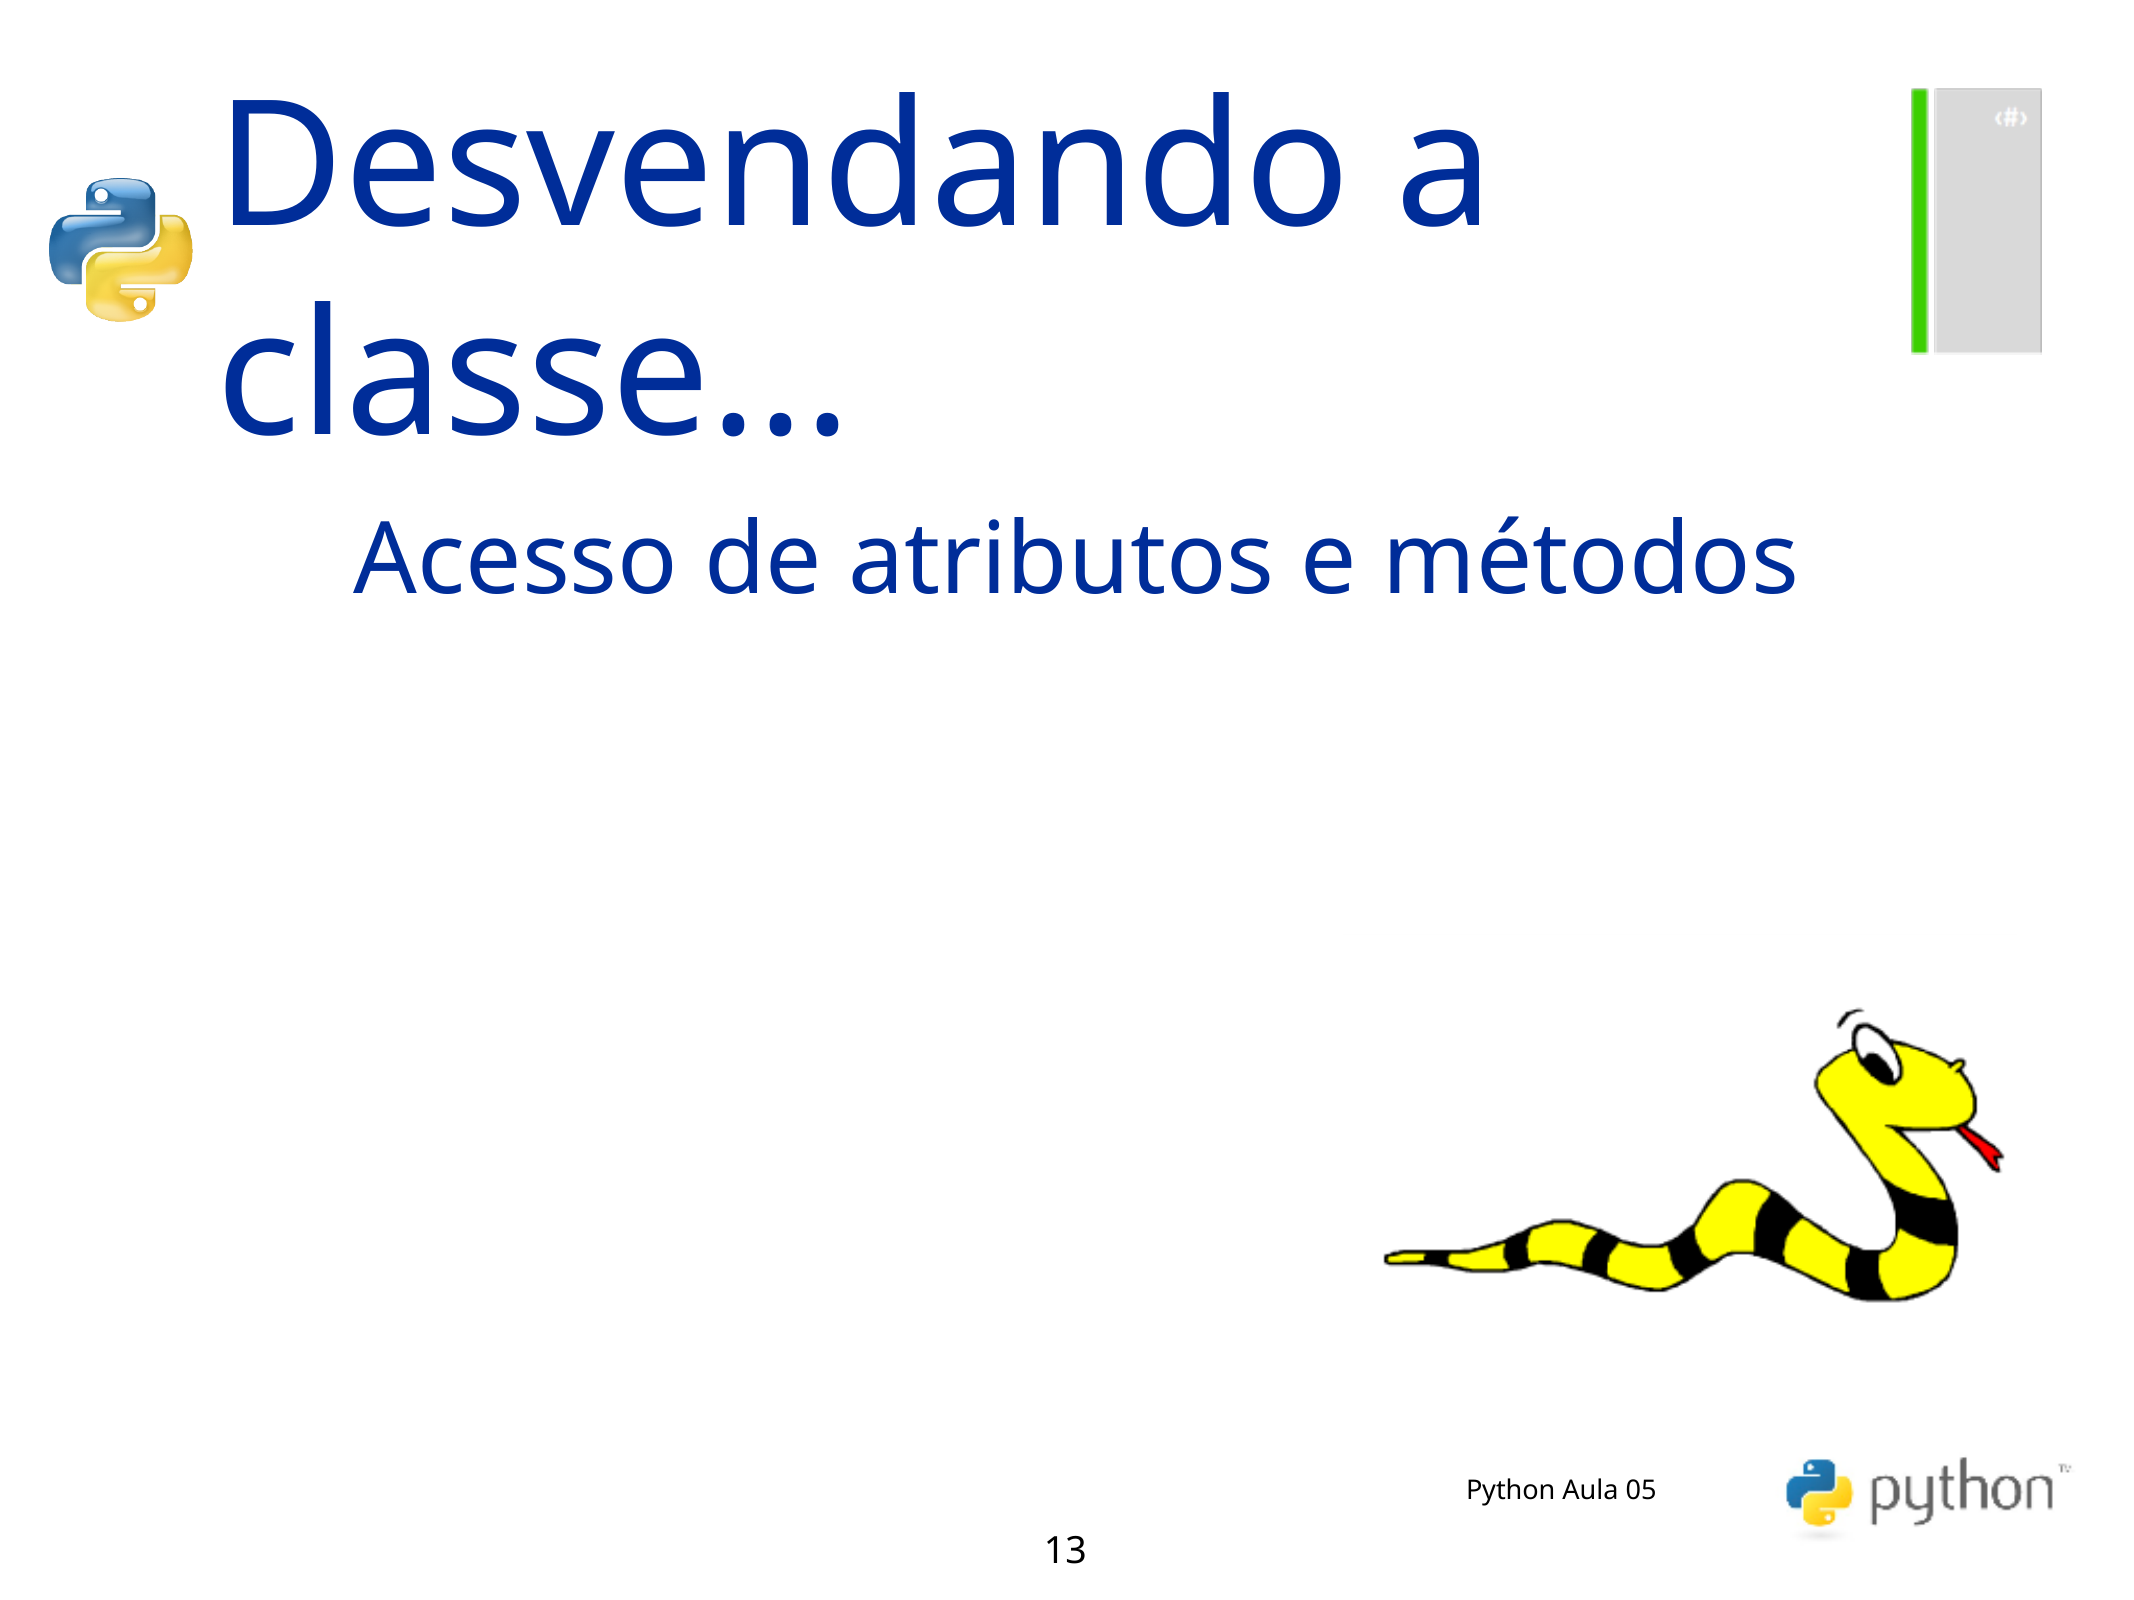

# Desvendando a classe...
Acesso de atributos e métodos
Python Aula 05